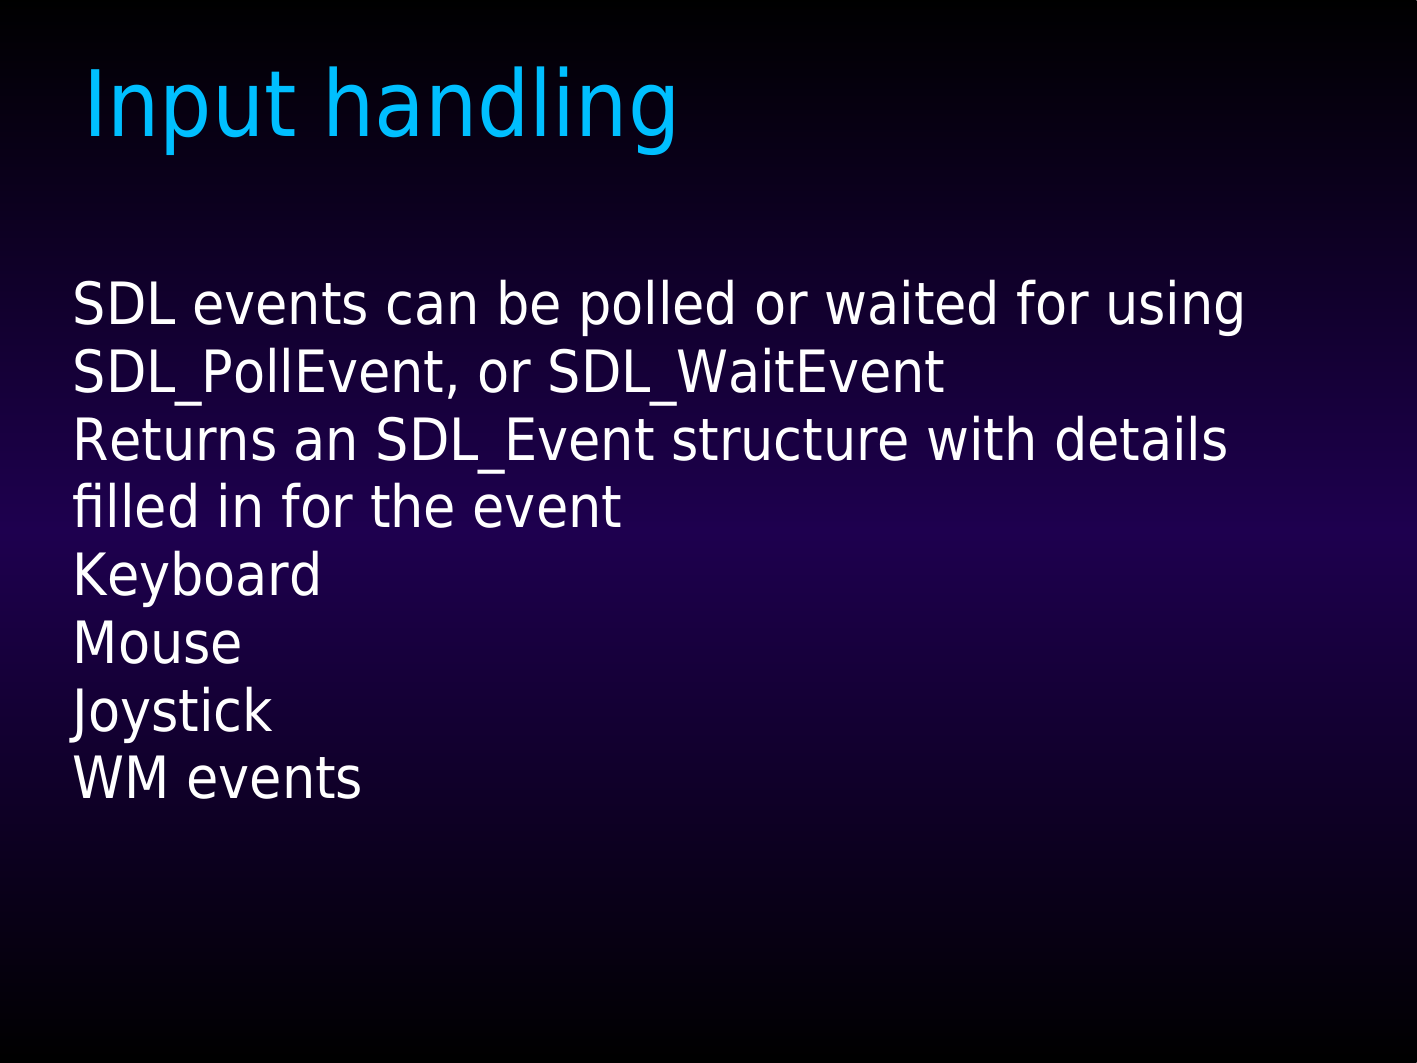

Input handling
SDL events can be polled or waited for using SDL_PollEvent, or SDL_WaitEvent
Returns an SDL_Event structure with details filled in for the event
Keyboard
Mouse
Joystick
WM events